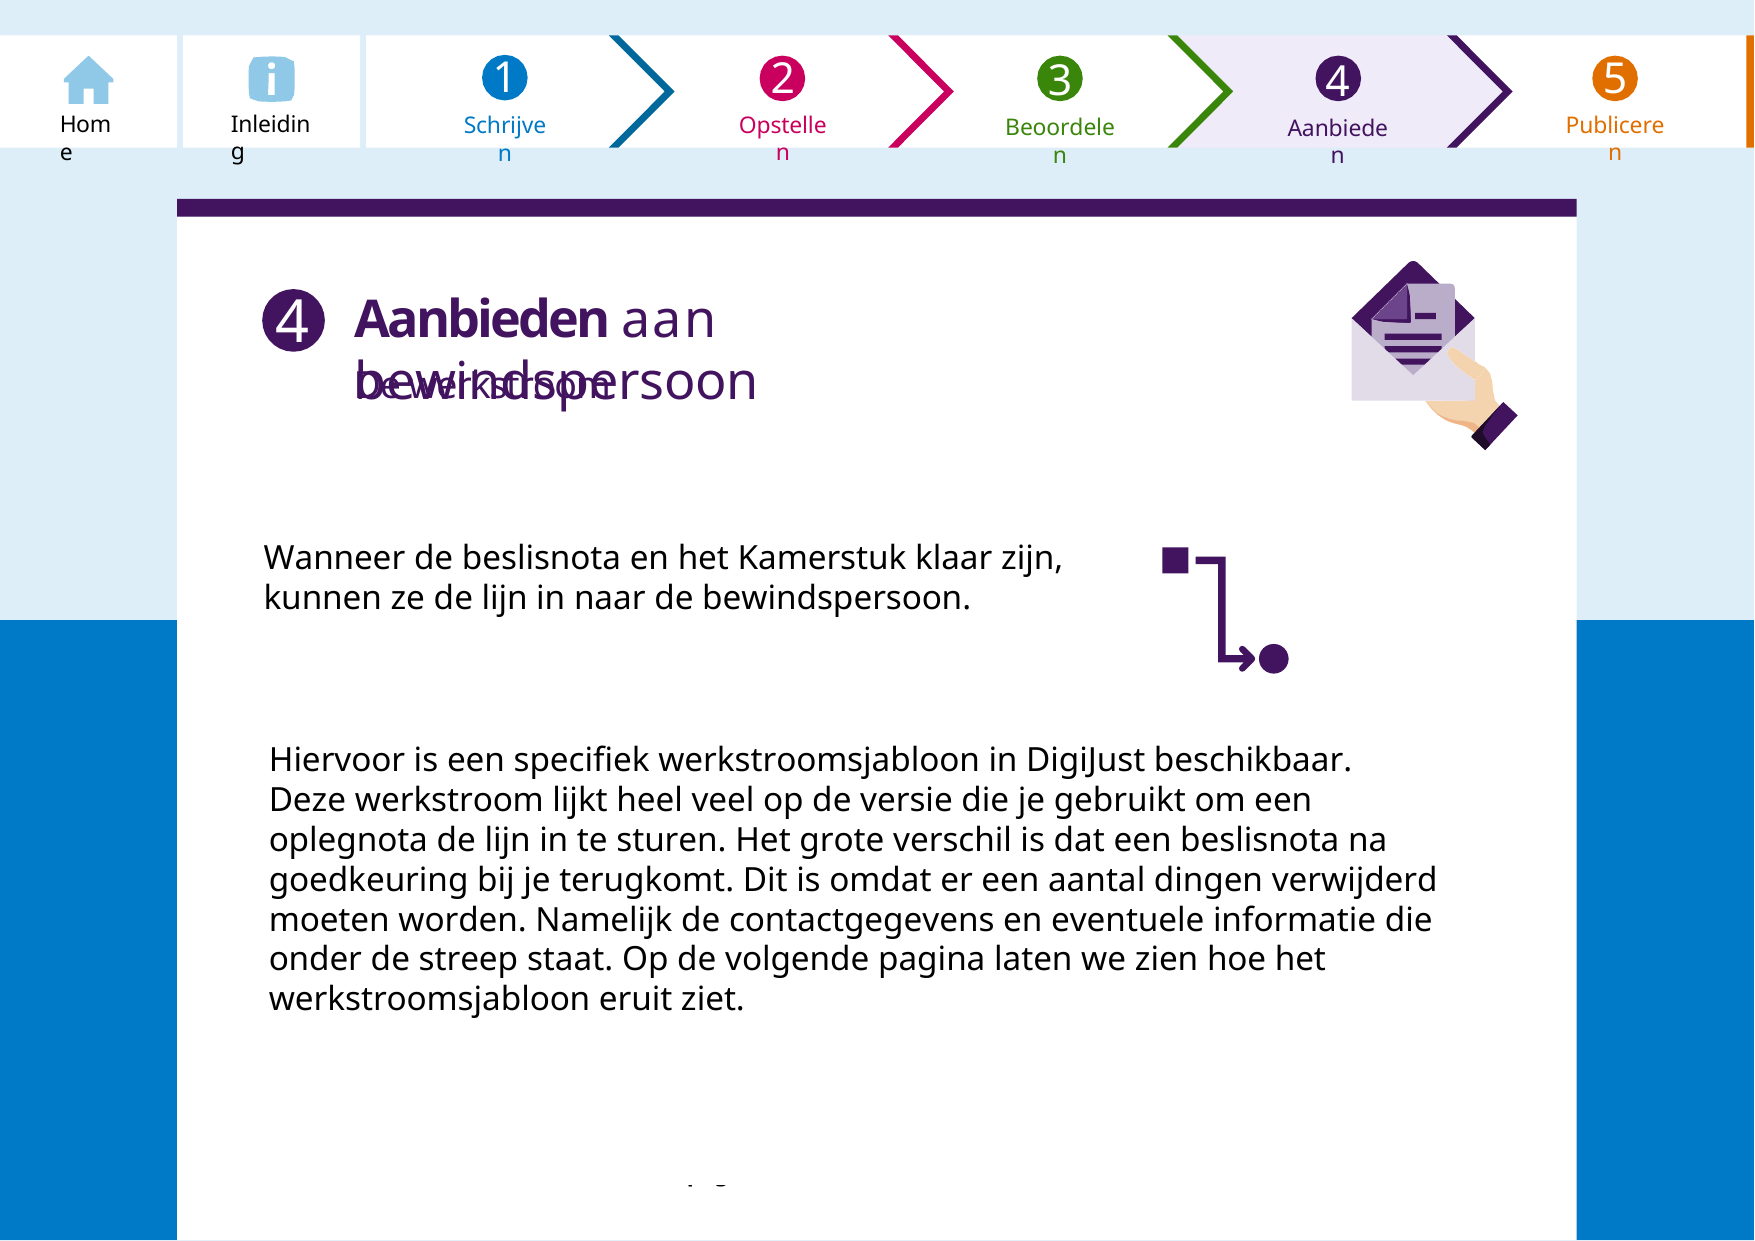

1
Schrijven
2
Opstellen
5
Publiceren
3
Beoordelen
4
Aanbieden
Inleiding
Home
4
Aanbieden aan bewindspersoon
De werkstroom
Wanneer de beslisnota en het Kamerstuk klaar zijn, kunnen ze de lijn in naar de bewindspersoon.
Hiervoor is een specifiek werkstroomsjabloon in DigiJust beschikbaar.
Deze werkstroom lijkt heel veel op de versie die je gebruikt om een oplegnota de lijn in te sturen. Het grote verschil is dat een beslisnota na goedkeuring bij je terugkomt. Dit is omdat er een aantal dingen verwijderd moeten worden. Namelijk de contactgegevens en eventuele informatie die onder de streep staat. Op de volgende pagina laten we zien hoe het werkstroomsjabloon eruit ziet.
< Vorige pagina
Volgende pagina >